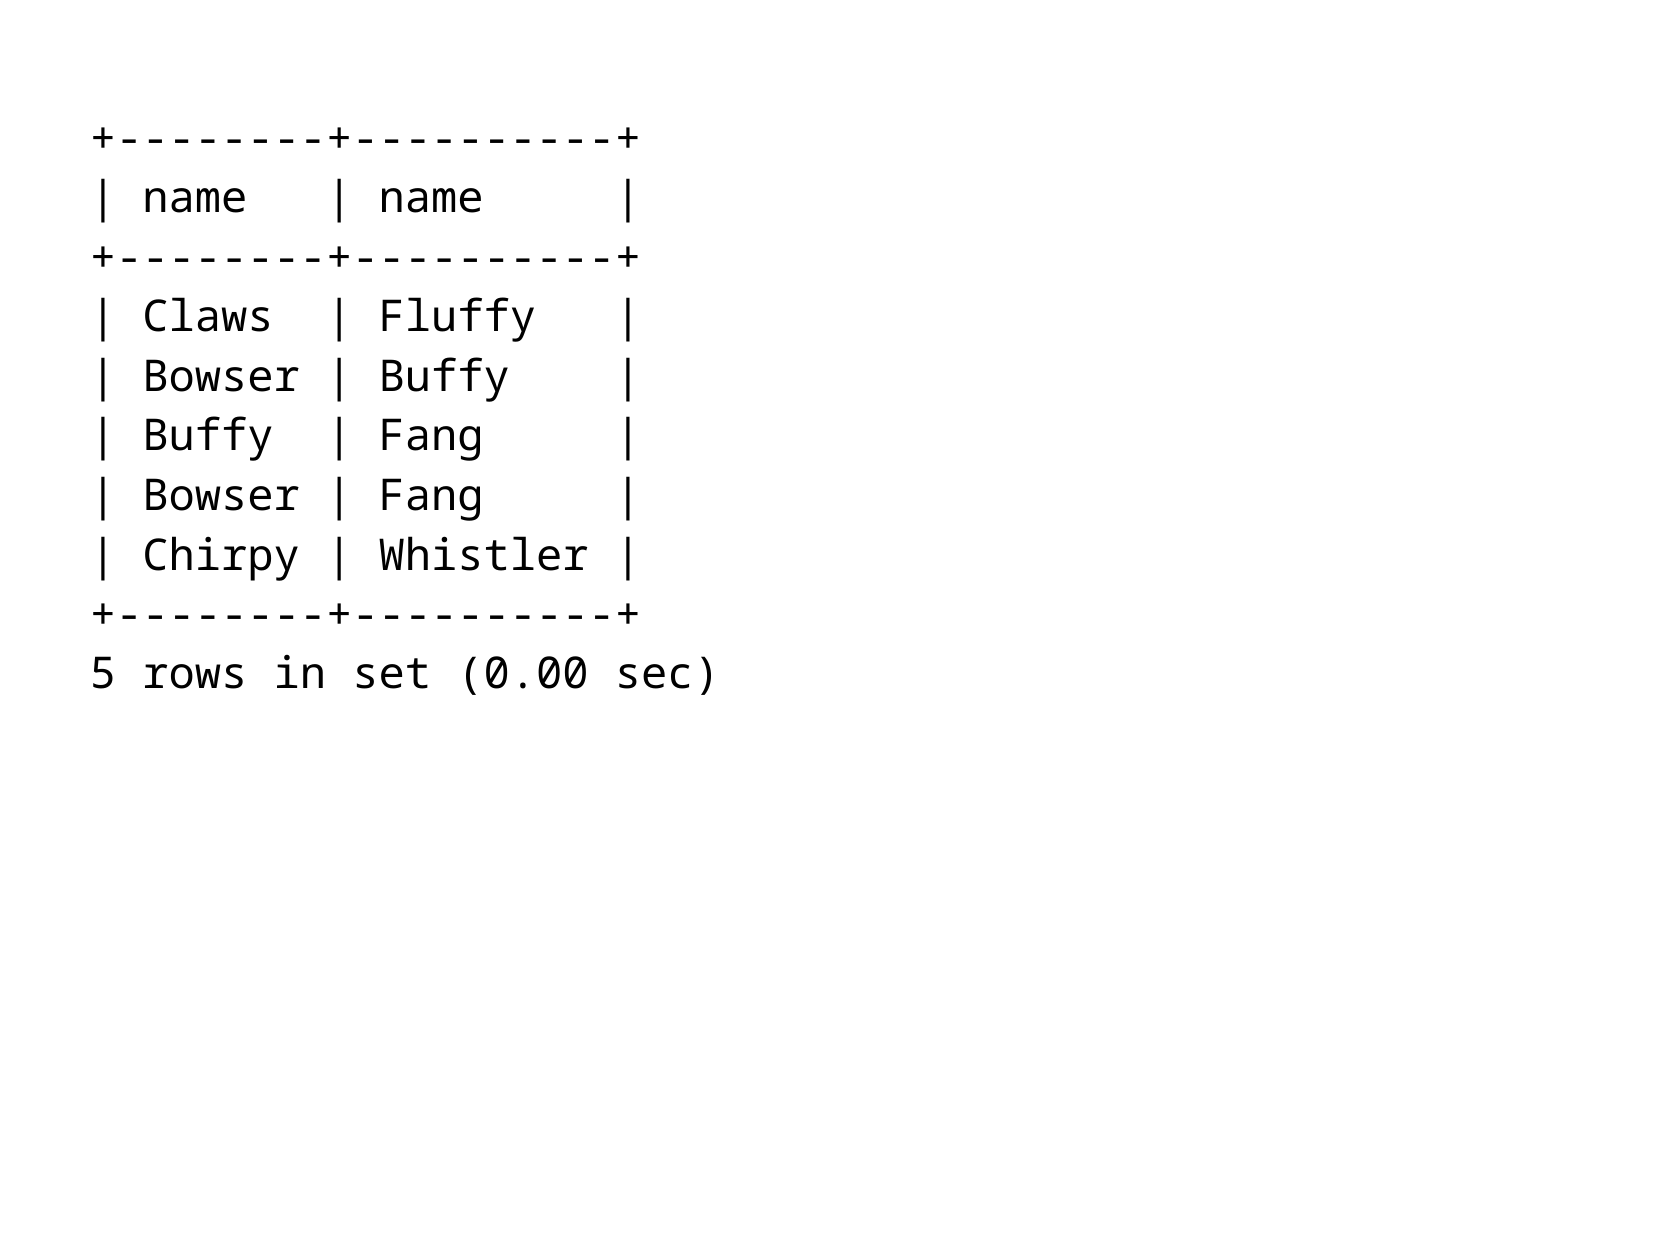

+--------+----------+
| name | name |
+--------+----------+
| Claws | Fluffy |
| Bowser | Buffy |
| Buffy | Fang |
| Bowser | Fang |
| Chirpy | Whistler |
+--------+----------+
5 rows in set (0.00 sec)